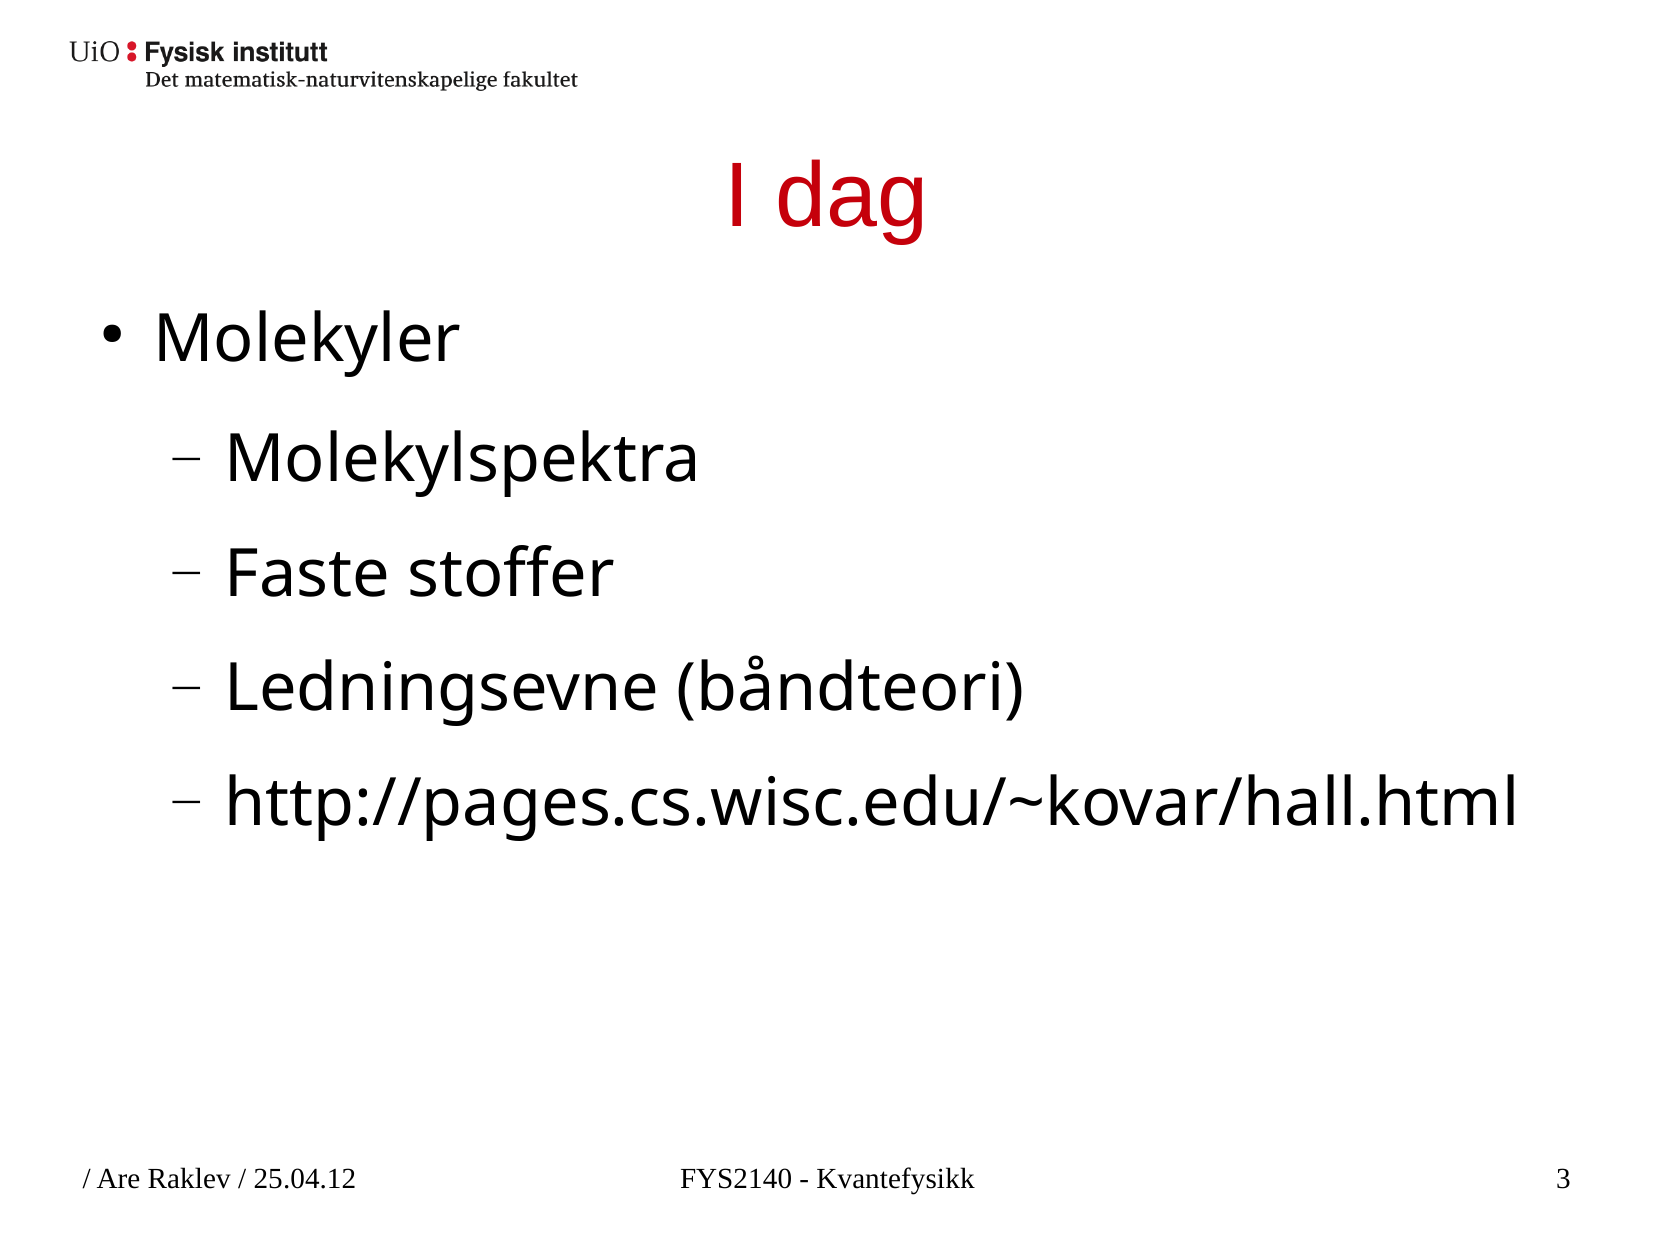

# I dag
Molekyler
Molekylspektra
Faste stoffer
Ledningsevne (båndteori)
http://pages.cs.wisc.edu/~kovar/hall.html
/ Are Raklev / 25.04.12
FYS2140 - Kvantefysikk
3